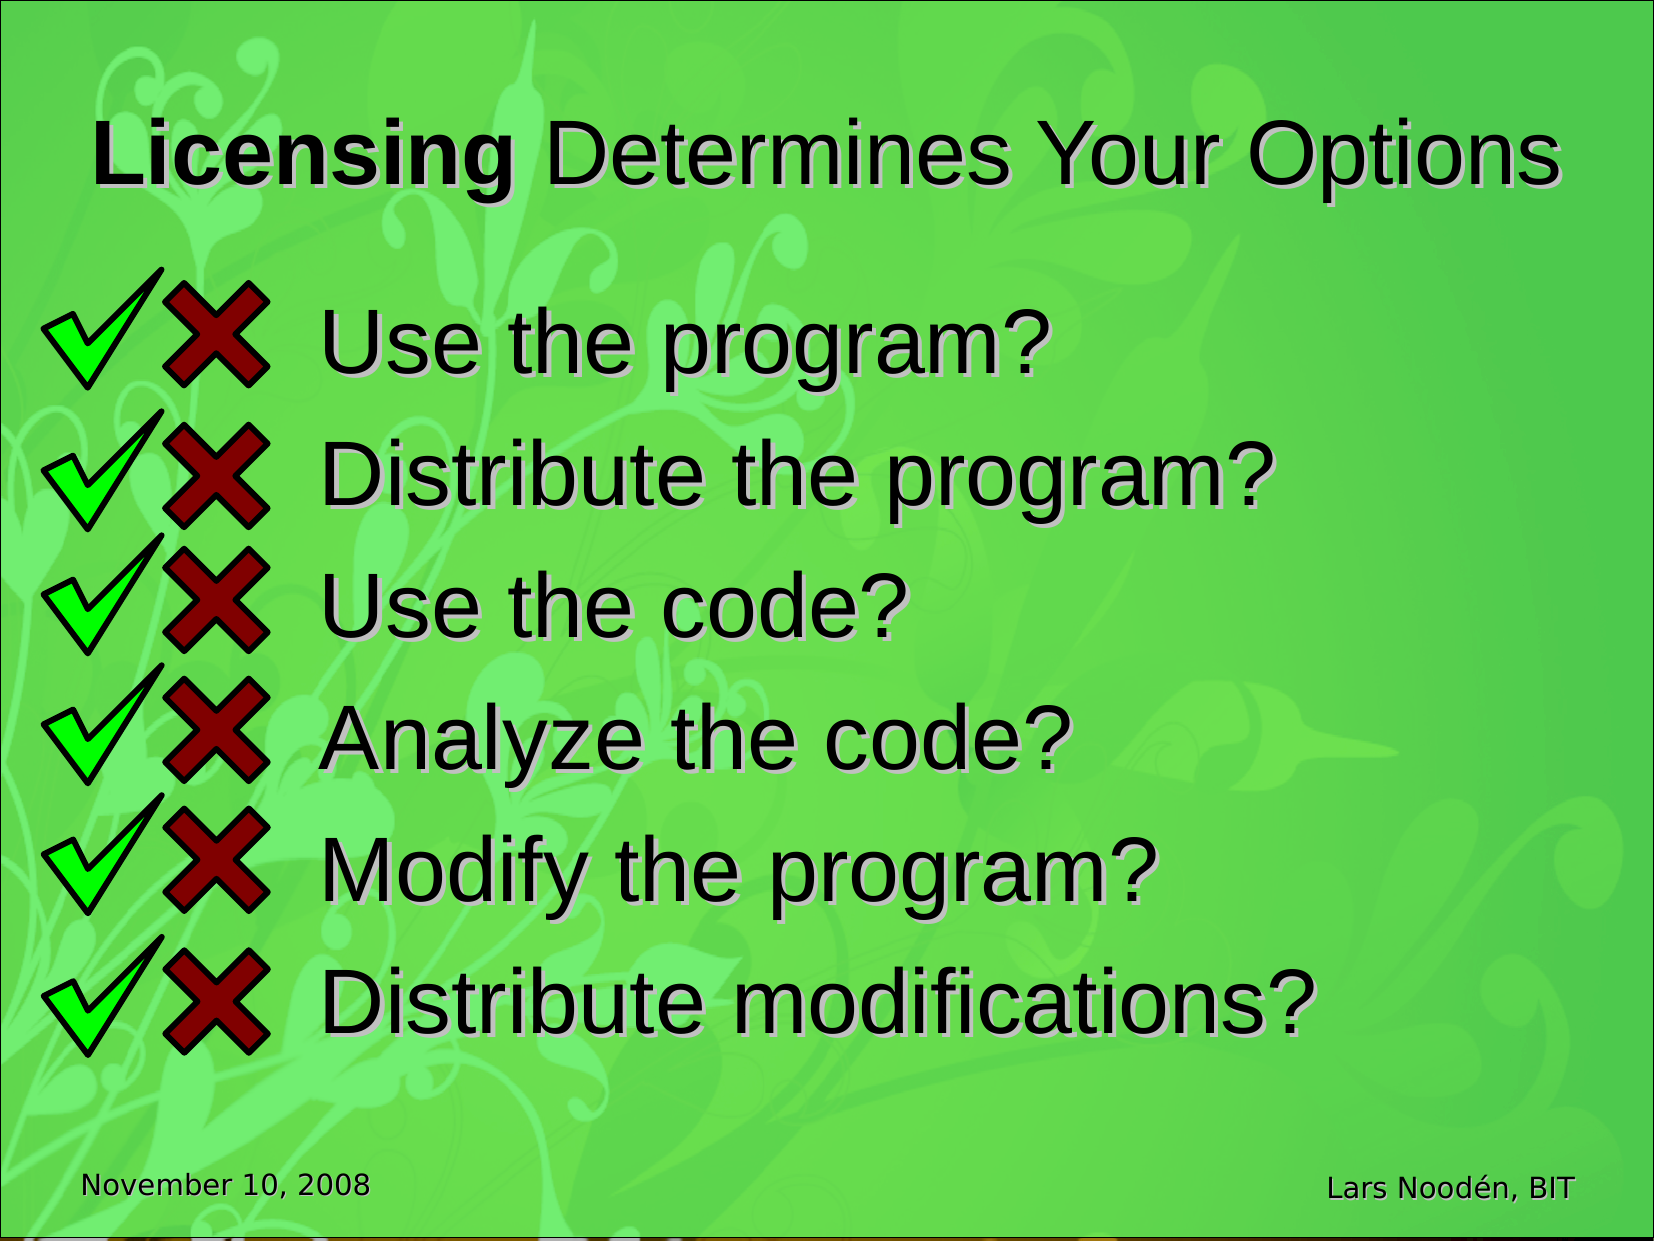

# Licensing Determines Your Options
 	Use the program?
 	Distribute the program?
 	Use the code?
 	Analyze the code?
 	Modify the program?
 	Distribute modifications?